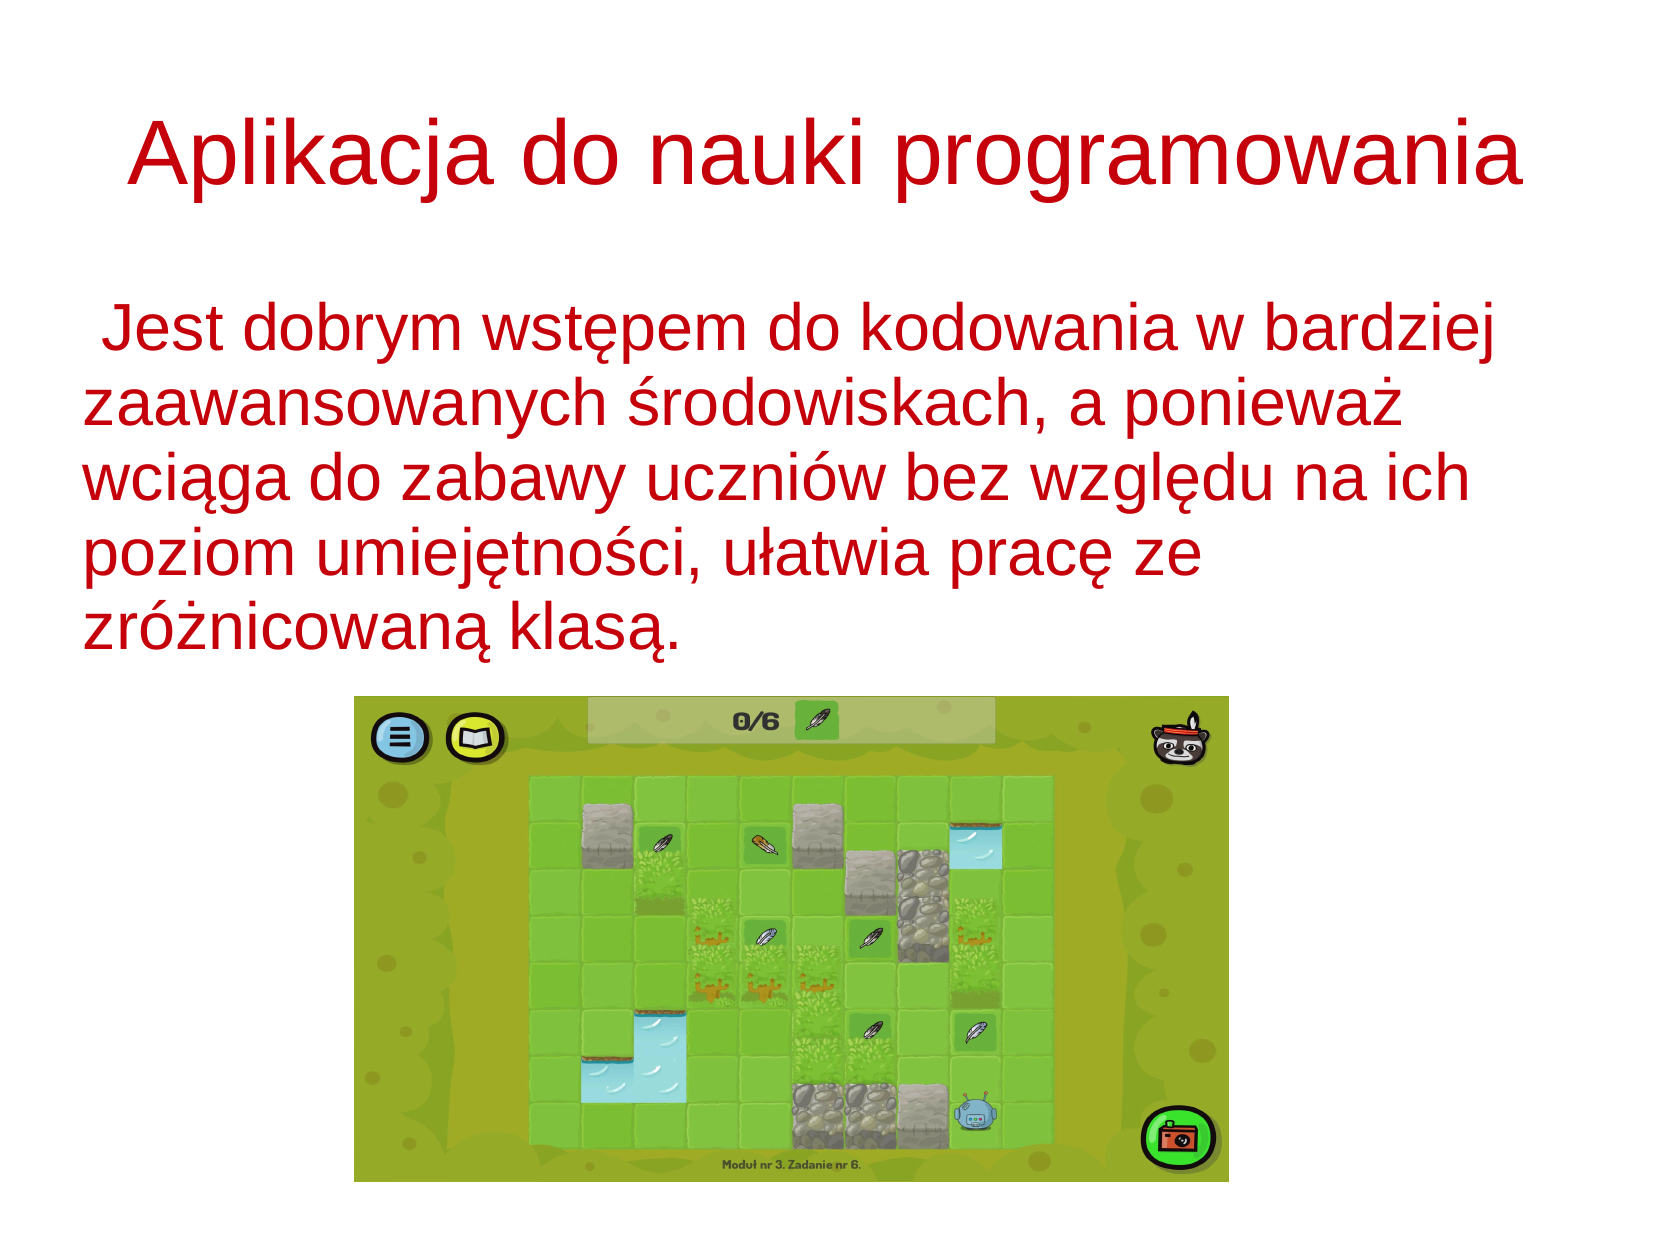

# Aplikacja do nauki programowania
 Jest dobrym wstępem do kodowania w bardziej zaawansowanych środowiskach, a ponieważ wciąga do zabawy uczniów bez względu na ich poziom umiejętności, ułatwia pracę ze zróżnicowaną klasą.